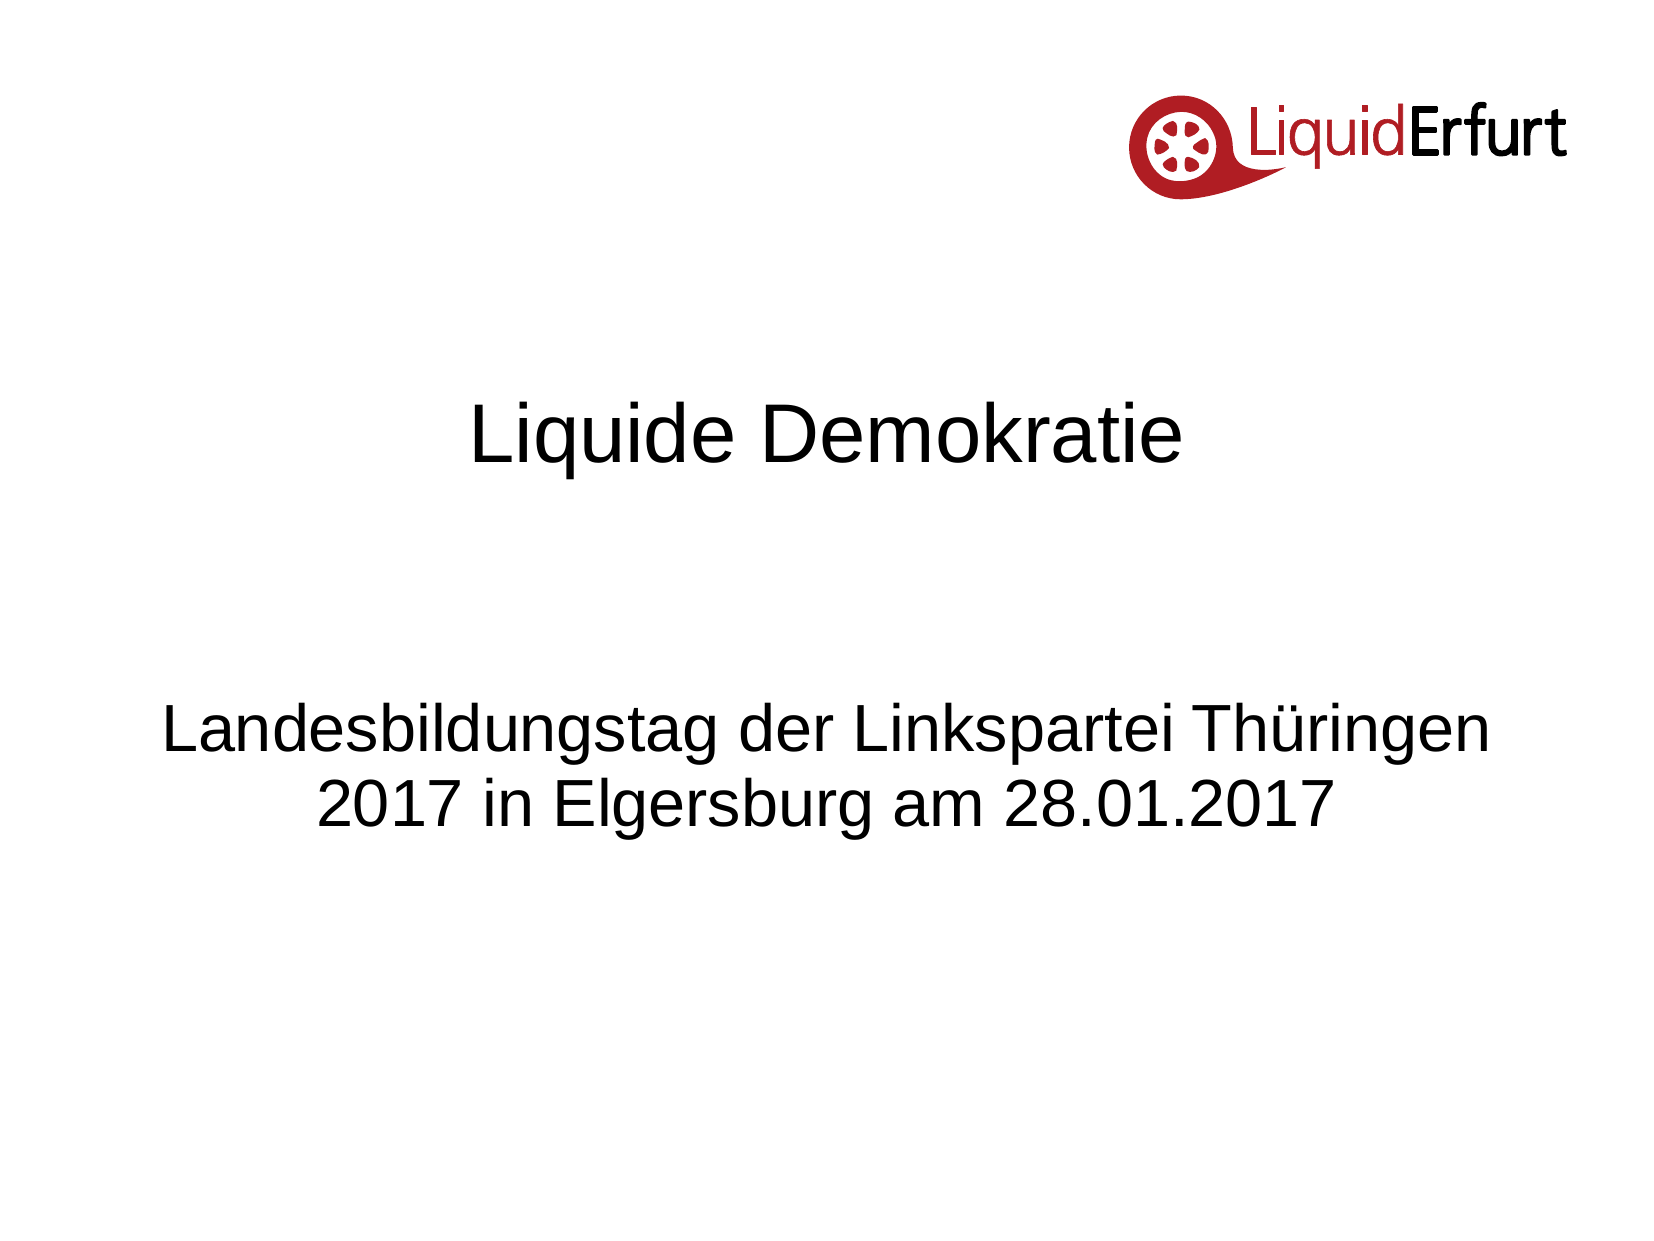

# Liquide Demokratie
Landesbildungstag der Linkspartei Thüringen 2017 in Elgersburg am 28.01.2017